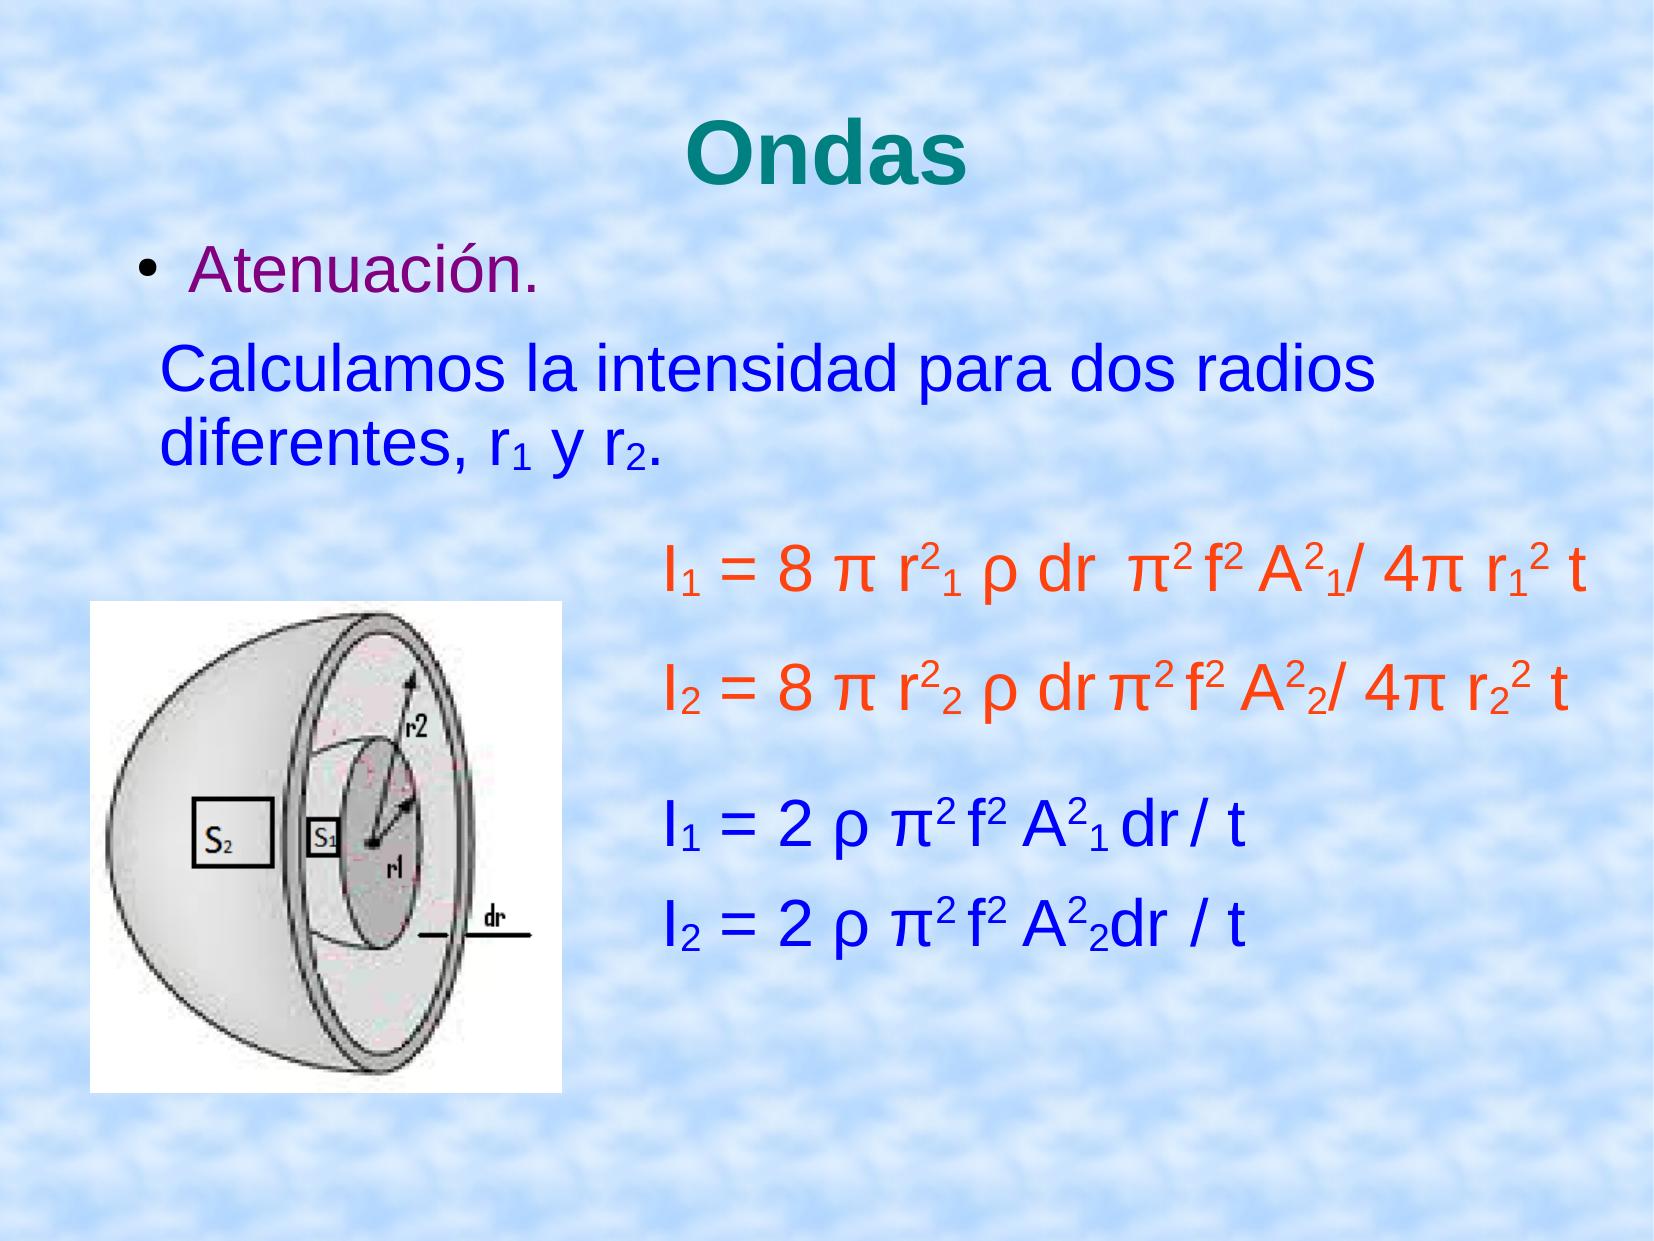

# Ondas
Atenuación.
Calculamos la intensidad para dos radios diferentes, r1 y r2.
I1 = 8 π r21 ρ dr π2 f2 A21/ 4π r12 t
I2 = 8 π r22 ρ dr π2 f2 A22/ 4π r22 t
I1 = 2 ρ π2 f2 A21 dr / t
I2 = 2 ρ π2 f2 A22dr / t